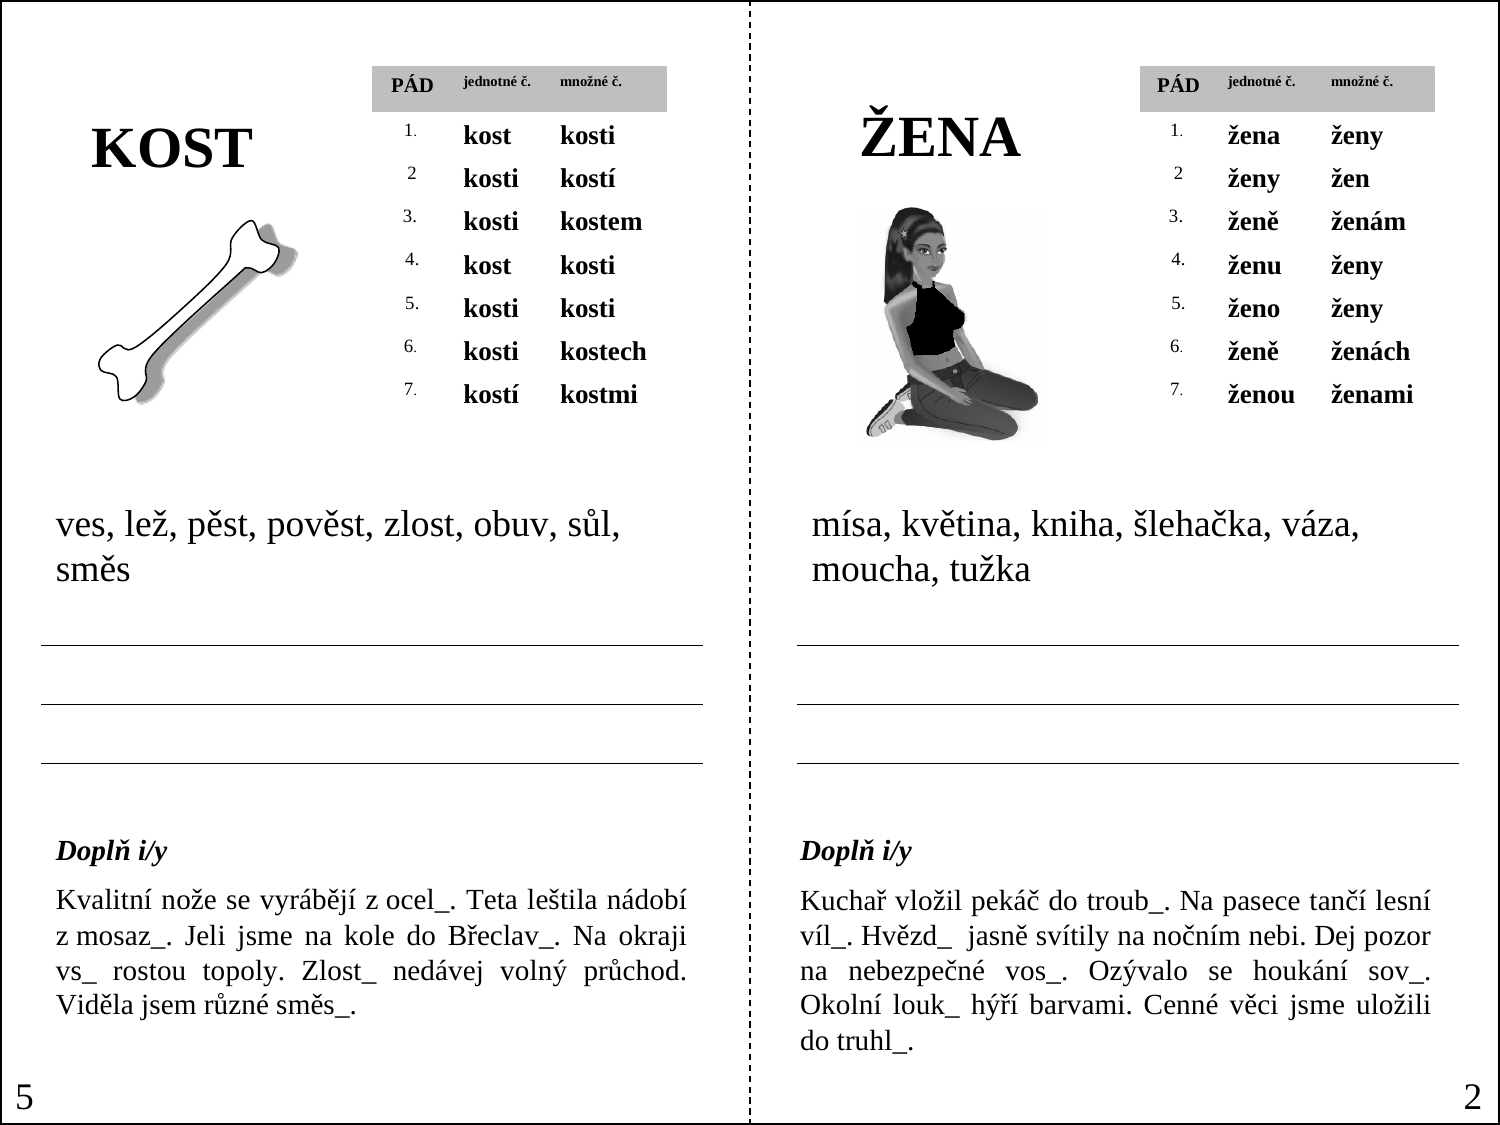

| PÁD | jednotné č. | množné č. |
| --- | --- | --- |
| 1. | kost | kosti |
| 2 | kosti | kostí |
| 3. | kosti | kostem |
| 4. | kost | kosti |
| 5. | kosti | kosti |
| 6. | kosti | kostech |
| 7. | kostí | kostmi |
| PÁD | jednotné č. | množné č. |
| --- | --- | --- |
| 1. | žena | ženy |
| 2 | ženy | žen |
| 3. | ženě | ženám |
| 4. | ženu | ženy |
| 5. | ženo | ženy |
| 6. | ženě | ženách |
| 7. | ženou | ženami |
ŽENA
KOST
ves, lež, pěst, pověst, zlost, obuv, sůl, směs
mísa, květina, kniha, šlehačka, váza, moucha, tužka
Doplň i/y
Kvalitní nože se vyrábějí z ocel_. Teta leštila nádobí z mosaz_. Jeli jsme na kole do Břeclav_. Na okraji vs_ rostou topoly. Zlost_ nedávej volný průchod. Viděla jsem různé směs_.
Doplň i/y
Kuchař vložil pekáč do troub_. Na pasece tančí lesní víl_. Hvězd_ jasně svítily na nočním nebi. Dej pozor na nebezpečné vos_. Ozývalo se houkání sov_. Okolní louk_ hýří barvami. Cenné věci jsme uložili do truhl_.
5
2